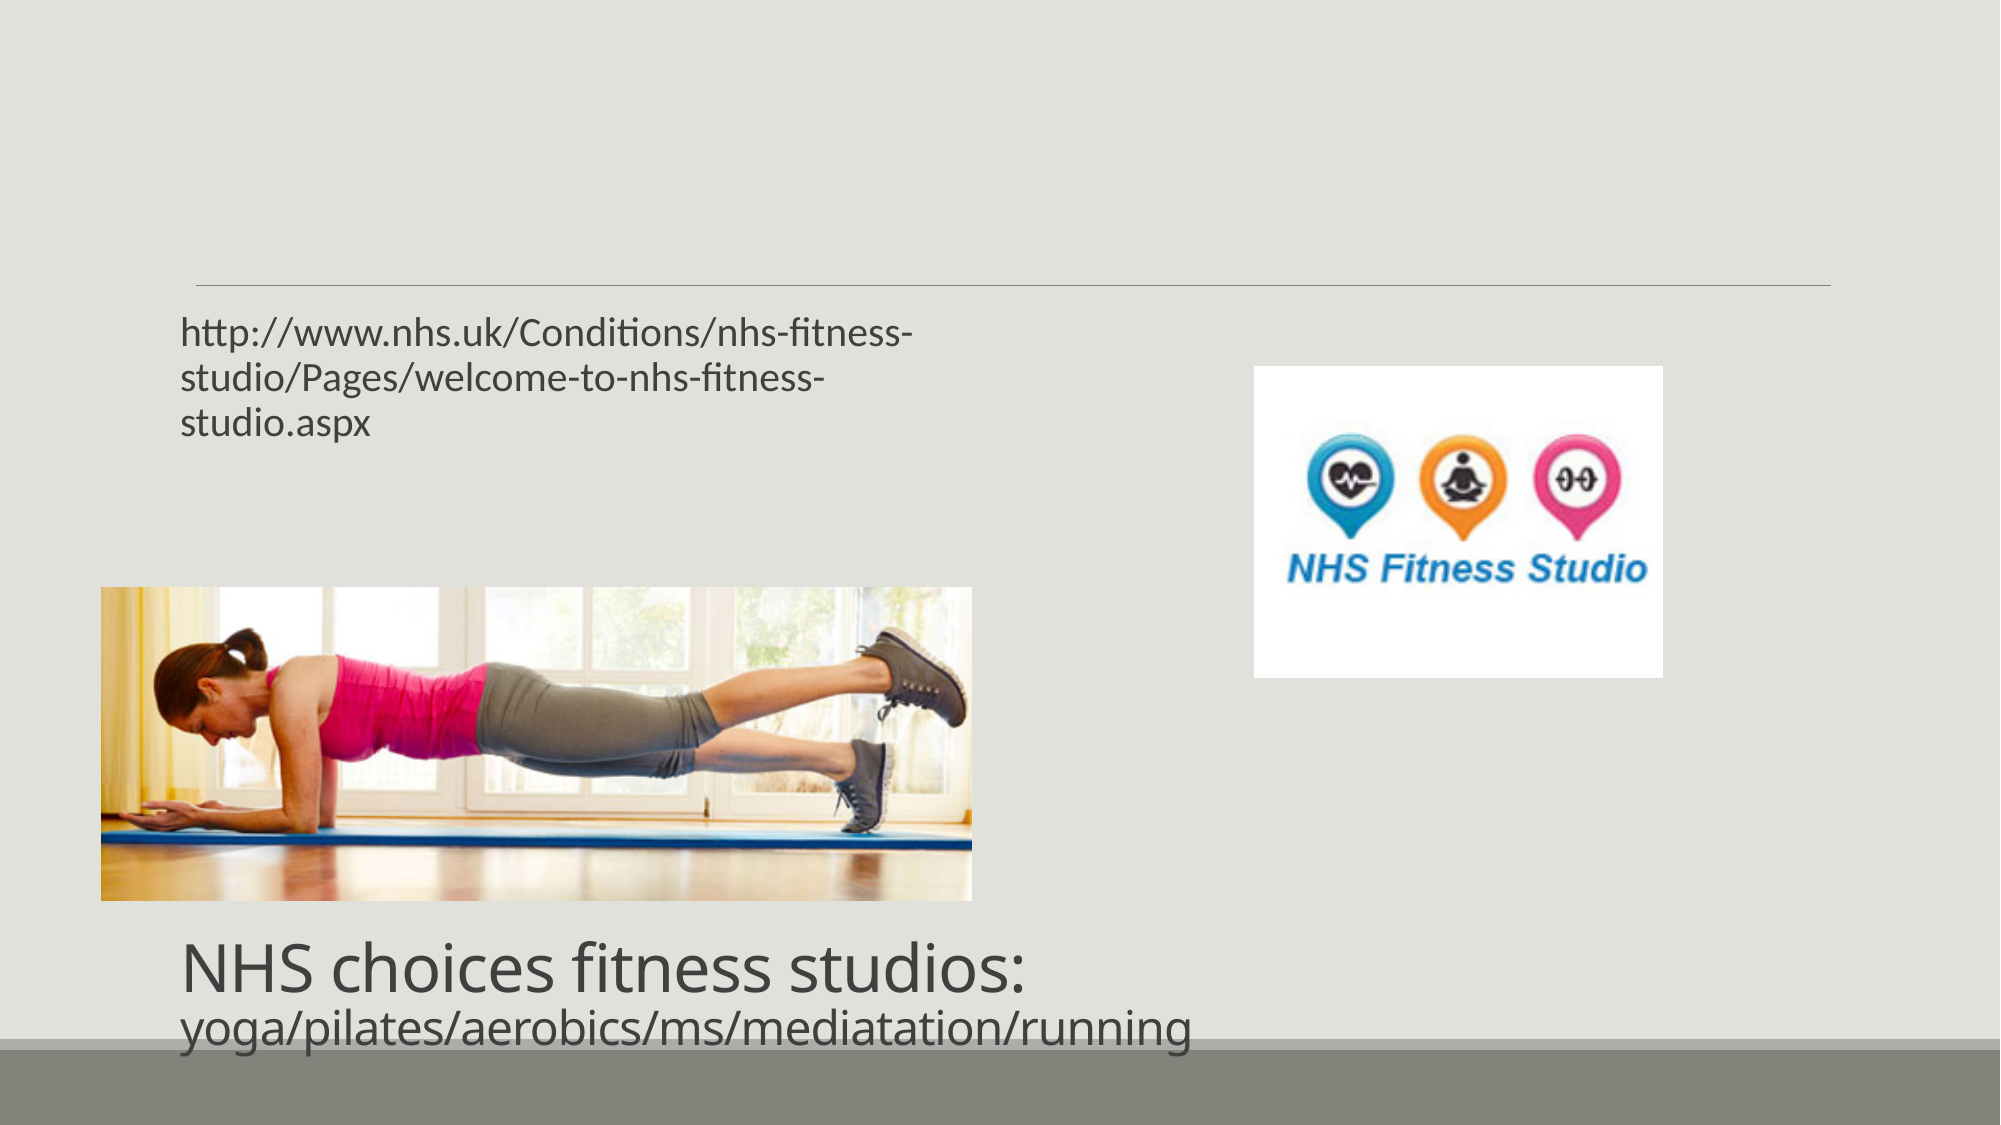

# NHS choices fitness studios: yoga/pilates/aerobics/ms/mediatation/running
http://www.nhs.uk/Conditions/nhs-fitness-studio/Pages/welcome-to-nhs-fitness-studio.aspx